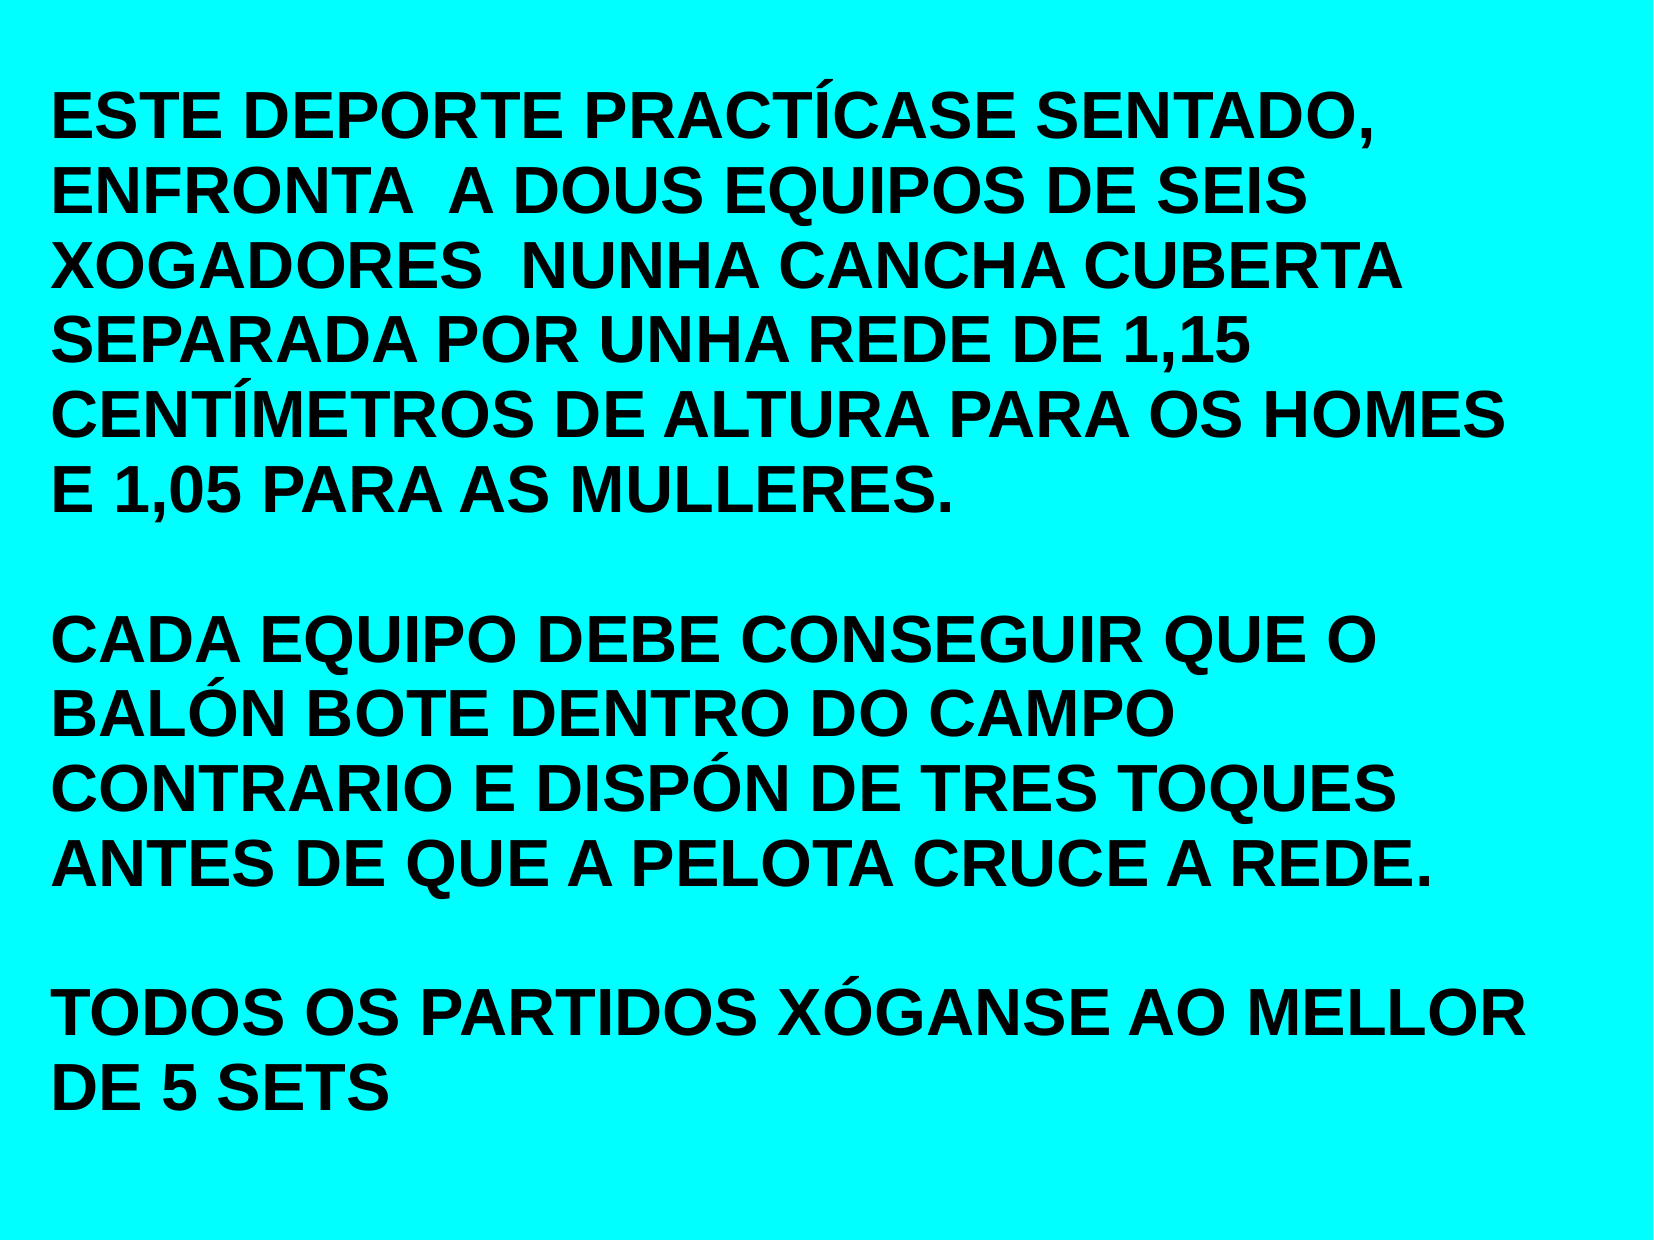

ESTE DEPORTE PRACTÍCASE SENTADO, ENFRONTA A DOUS EQUIPOS DE SEIS XOGADORES NUNHA CANCHA CUBERTA SEPARADA POR UNHA REDE DE 1,15 CENTÍMETROS DE ALTURA PARA OS HOMES E 1,05 PARA AS MULLERES.
CADA EQUIPO DEBE CONSEGUIR QUE O BALÓN BOTE DENTRO DO CAMPO CONTRARIO E DISPÓN DE TRES TOQUES ANTES DE QUE A PELOTA CRUCE A REDE.
TODOS OS PARTIDOS XÓGANSE AO MELLOR DE 5 SETS